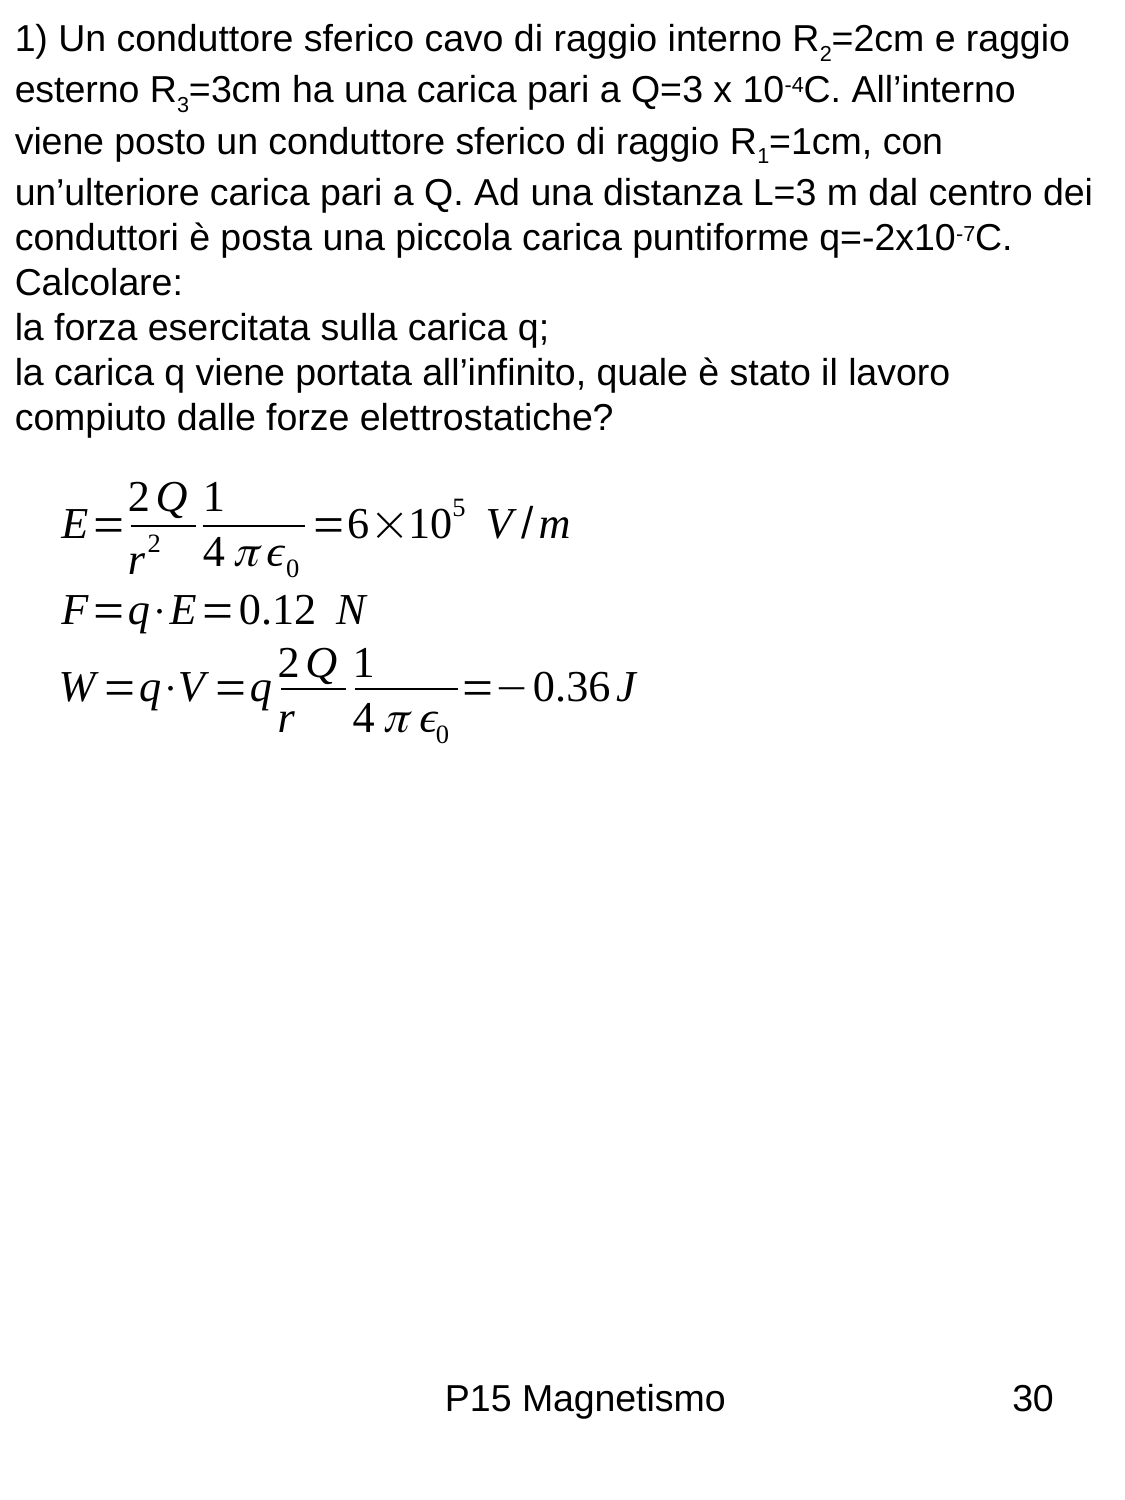

1) Un conduttore sferico cavo di raggio interno R2=2cm e raggio esterno R3=3cm ha una carica pari a Q=3 x 10-4C. All’interno viene posto un conduttore sferico di raggio R1=1cm, con un’ulteriore carica pari a Q. Ad una distanza L=3 m dal centro dei conduttori è posta una piccola carica puntiforme q=-2x10-7C. Calcolare:
la forza esercitata sulla carica q;
la carica q viene portata all’infinito, quale è stato il lavoro compiuto dalle forze elettrostatiche?
P15 Magnetismo
30